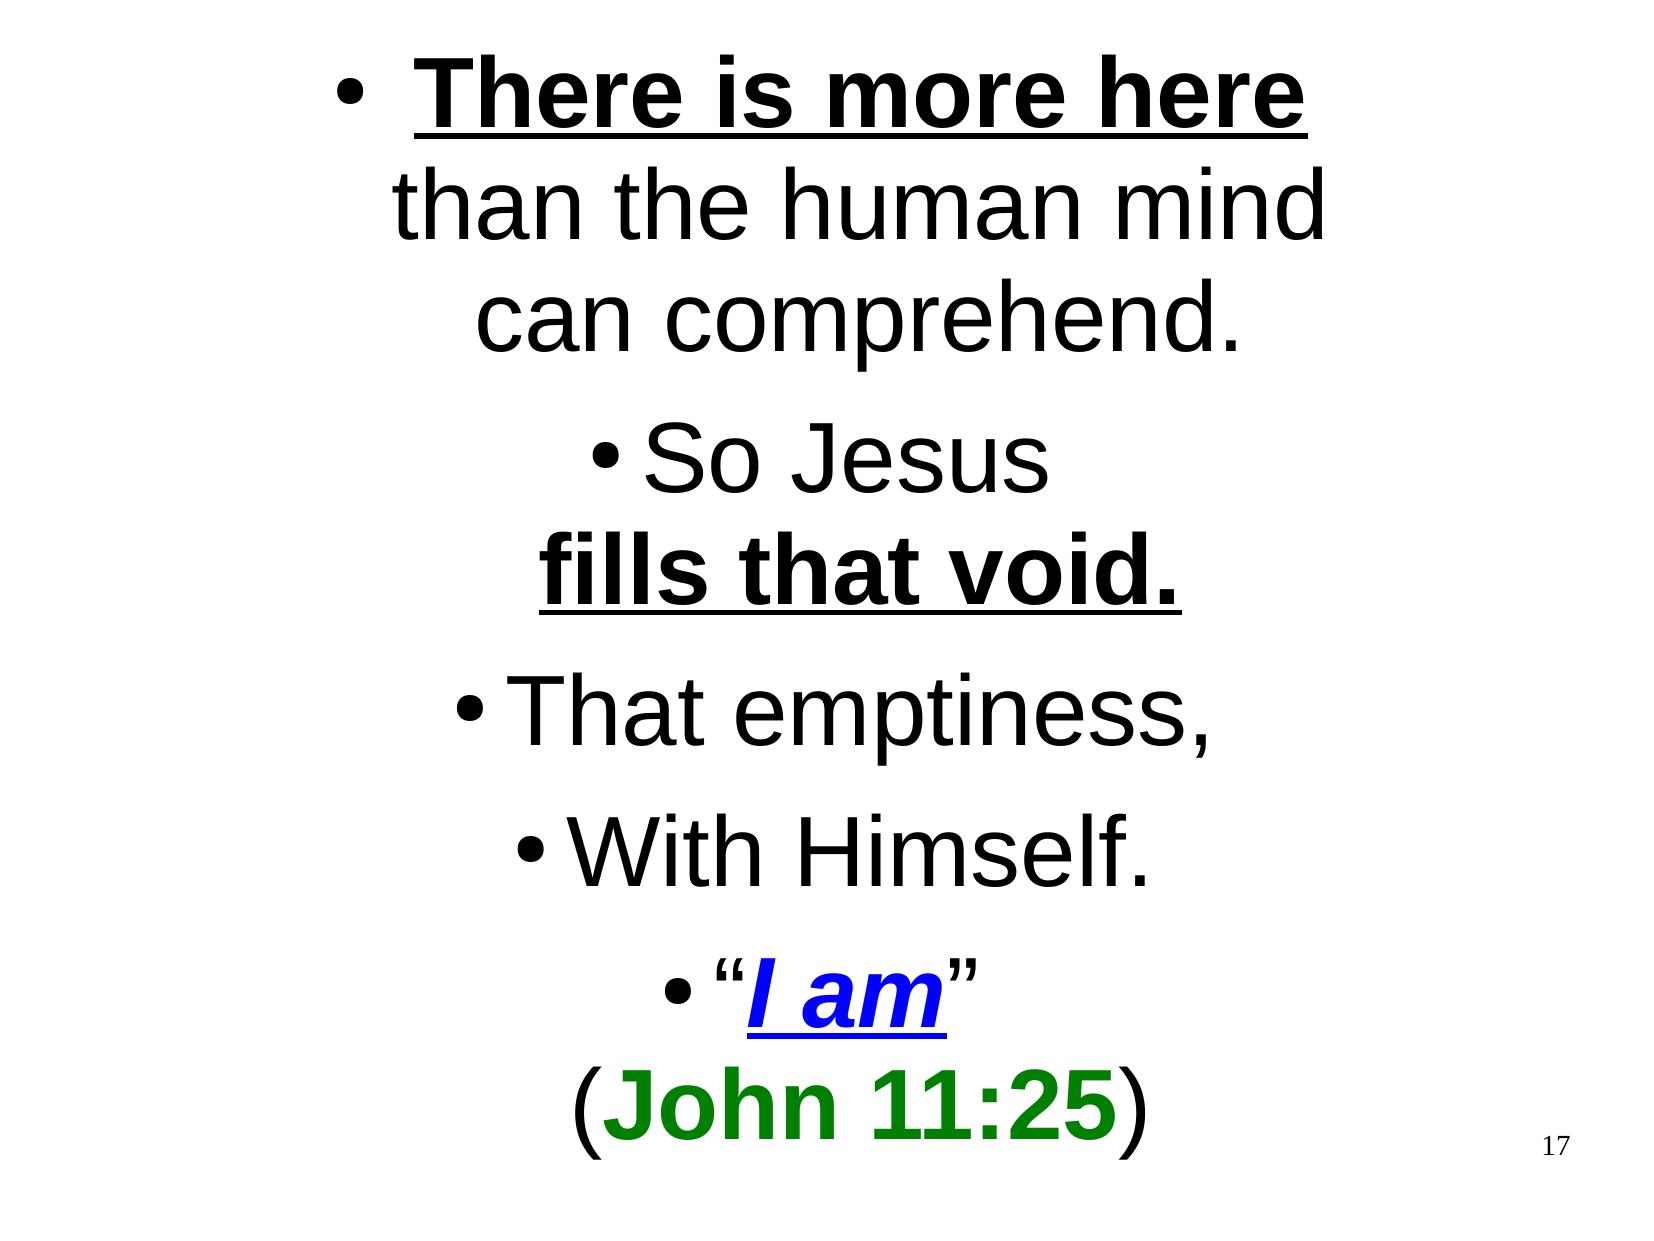

# There is more here than the human mind can comprehend.
So Jesus
fills that void.
That emptiness,
With Himself.
“I am”
(John 11:25)
17